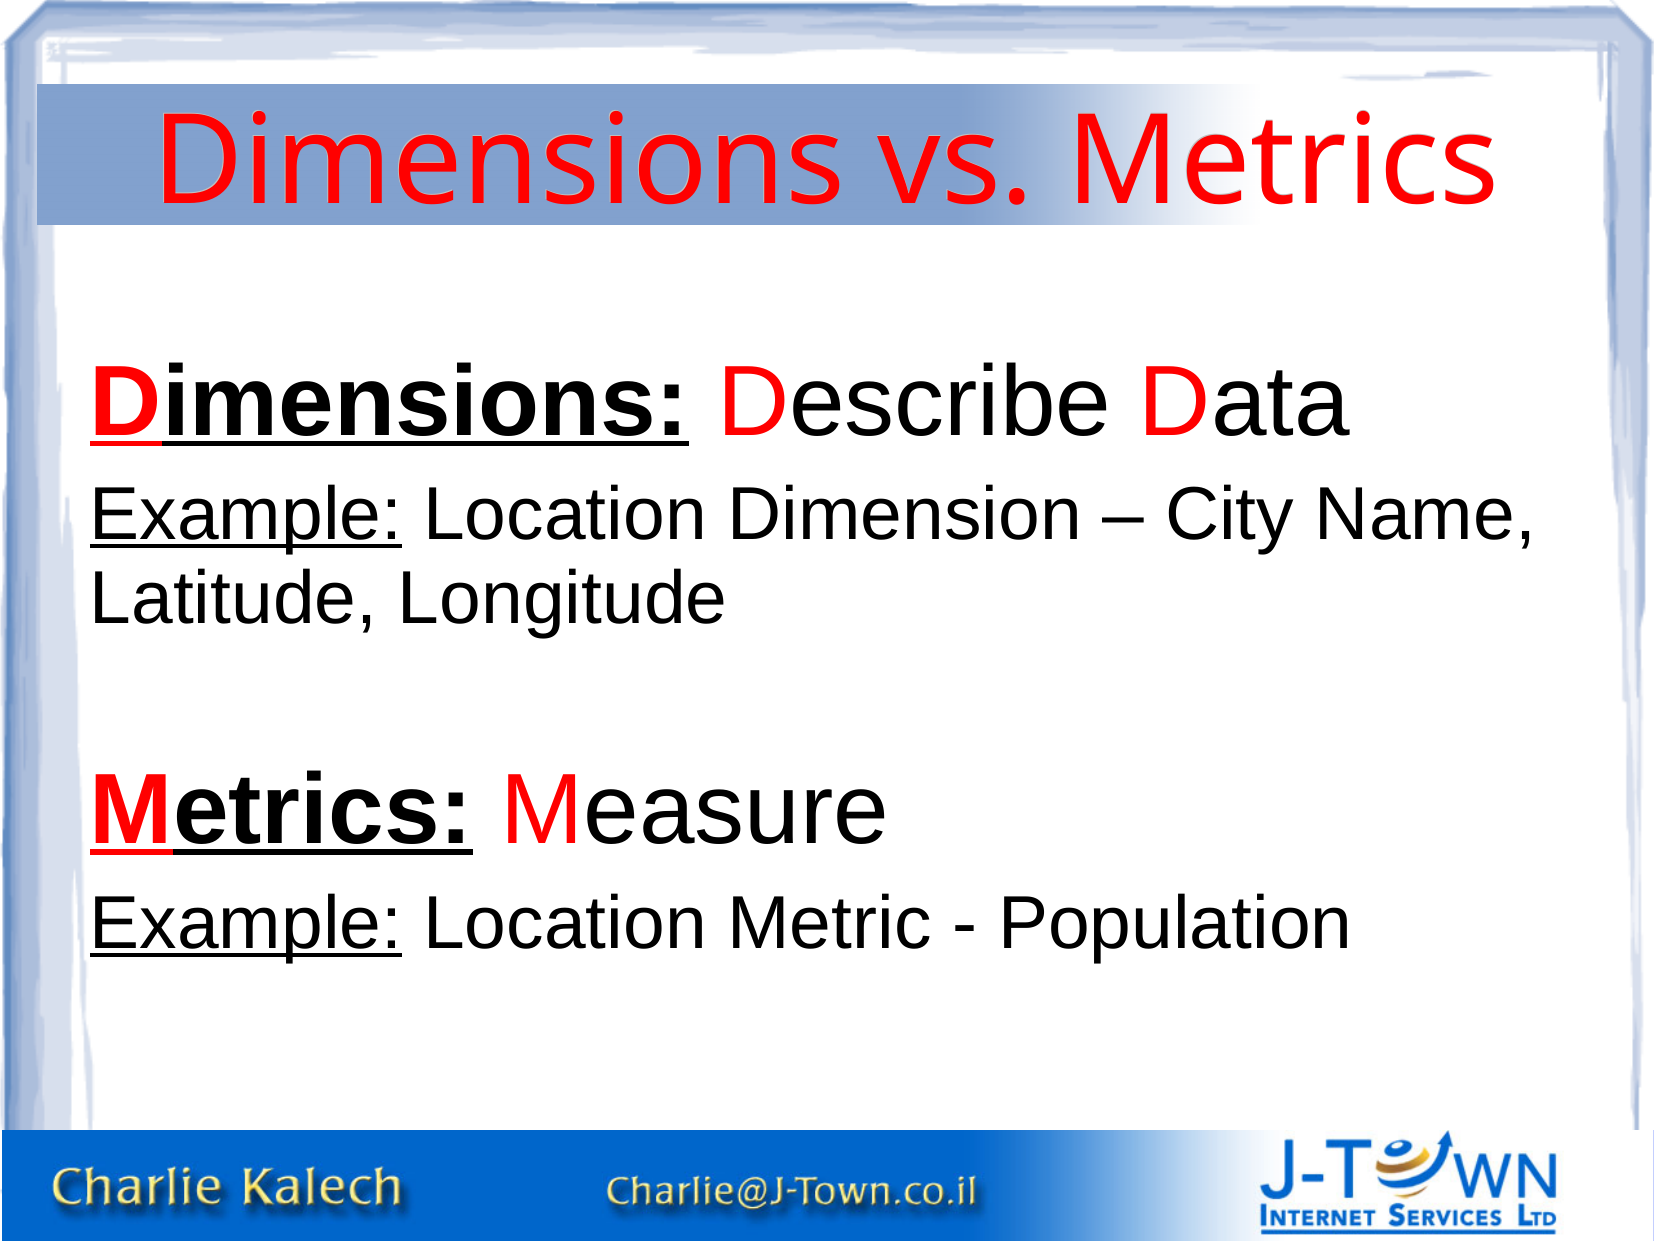

Dimensions vs. Metrics
Dimensions: Describe Data
Example: Location Dimension – City Name, Latitude, Longitude
Metrics: Measure
Example: Location Metric - Population